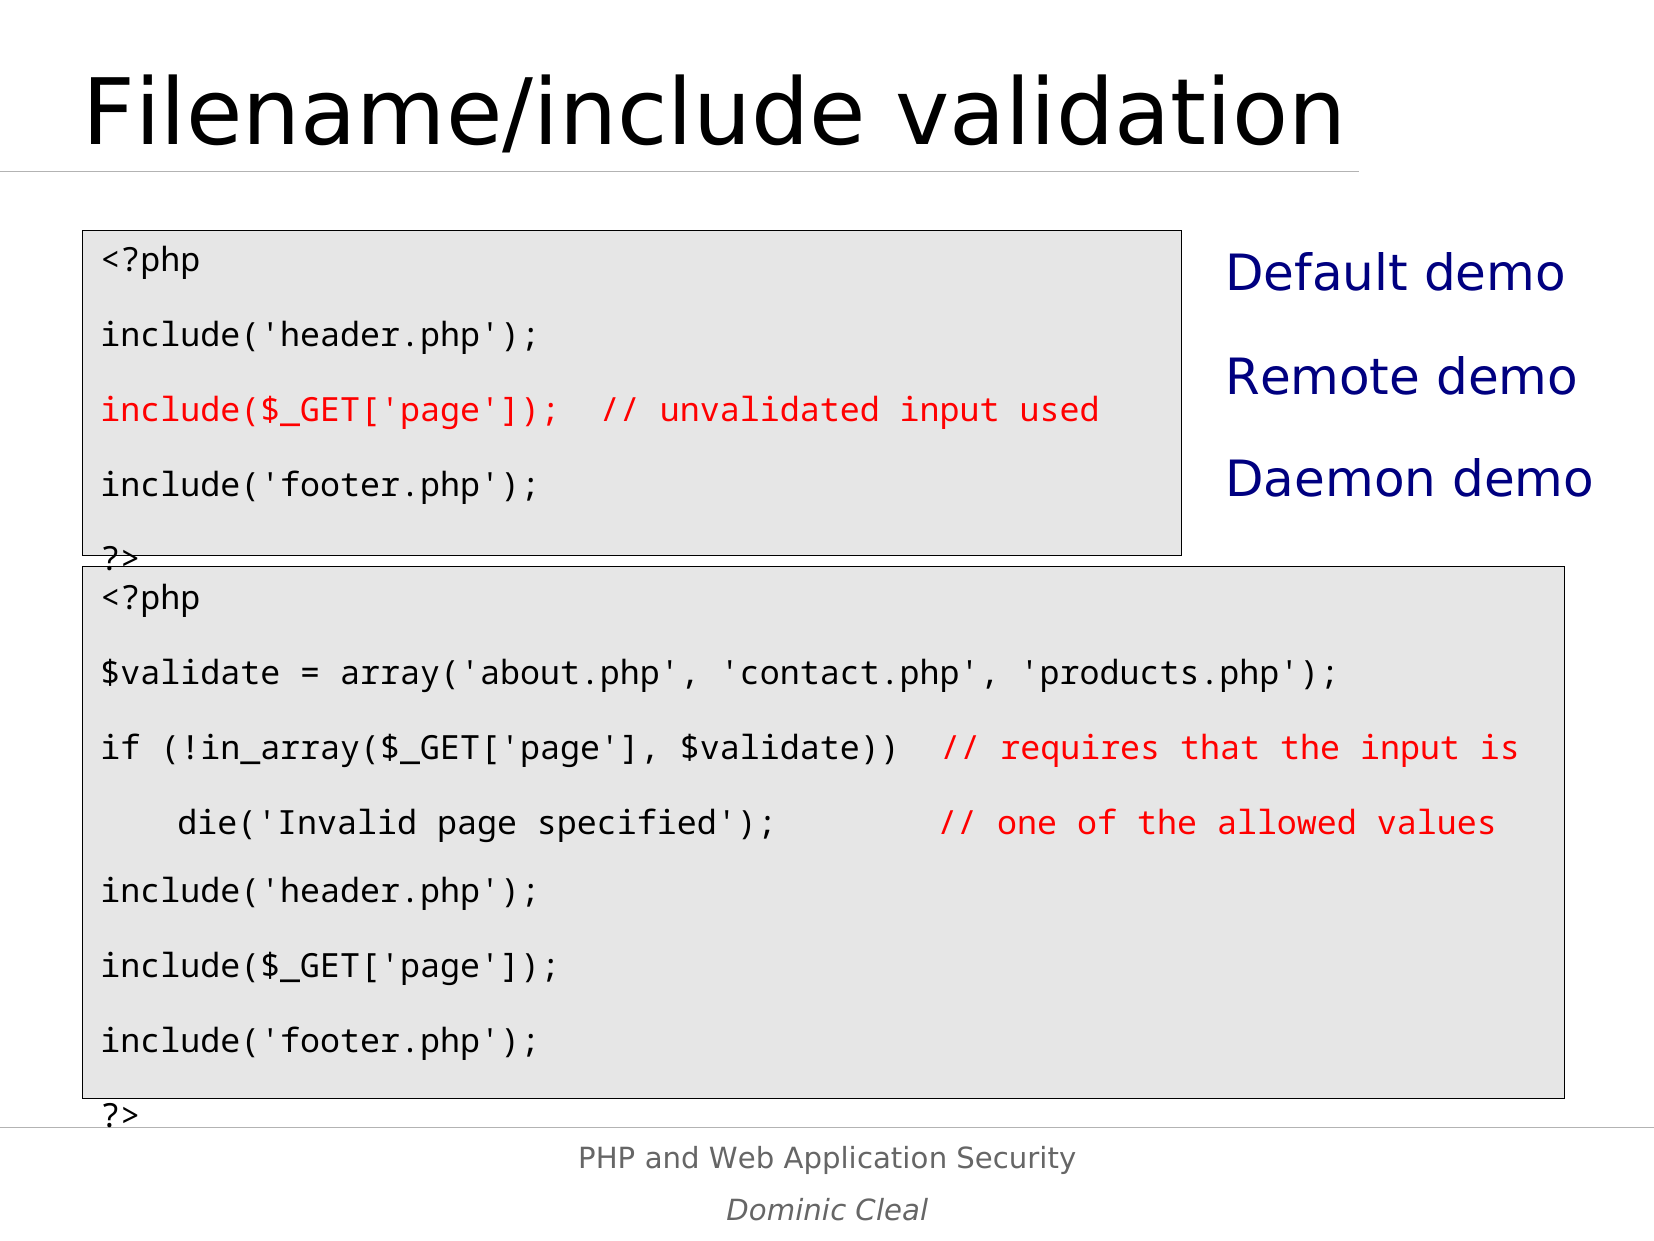

# Filename/include validation
<?php
include('header.php');
include($_GET['page']); // unvalidated input used
include('footer.php');
?>
Default demo
Remote demo
Daemon demo
<?php
$validate = array('about.php', 'contact.php', 'products.php');
if (!in_array($_GET['page'], $validate)) // requires that the input is
die('Invalid page specified'); // one of the allowed values
include('header.php');
include($_GET['page']);
include('footer.php');
?>
PHP and Web Application Security